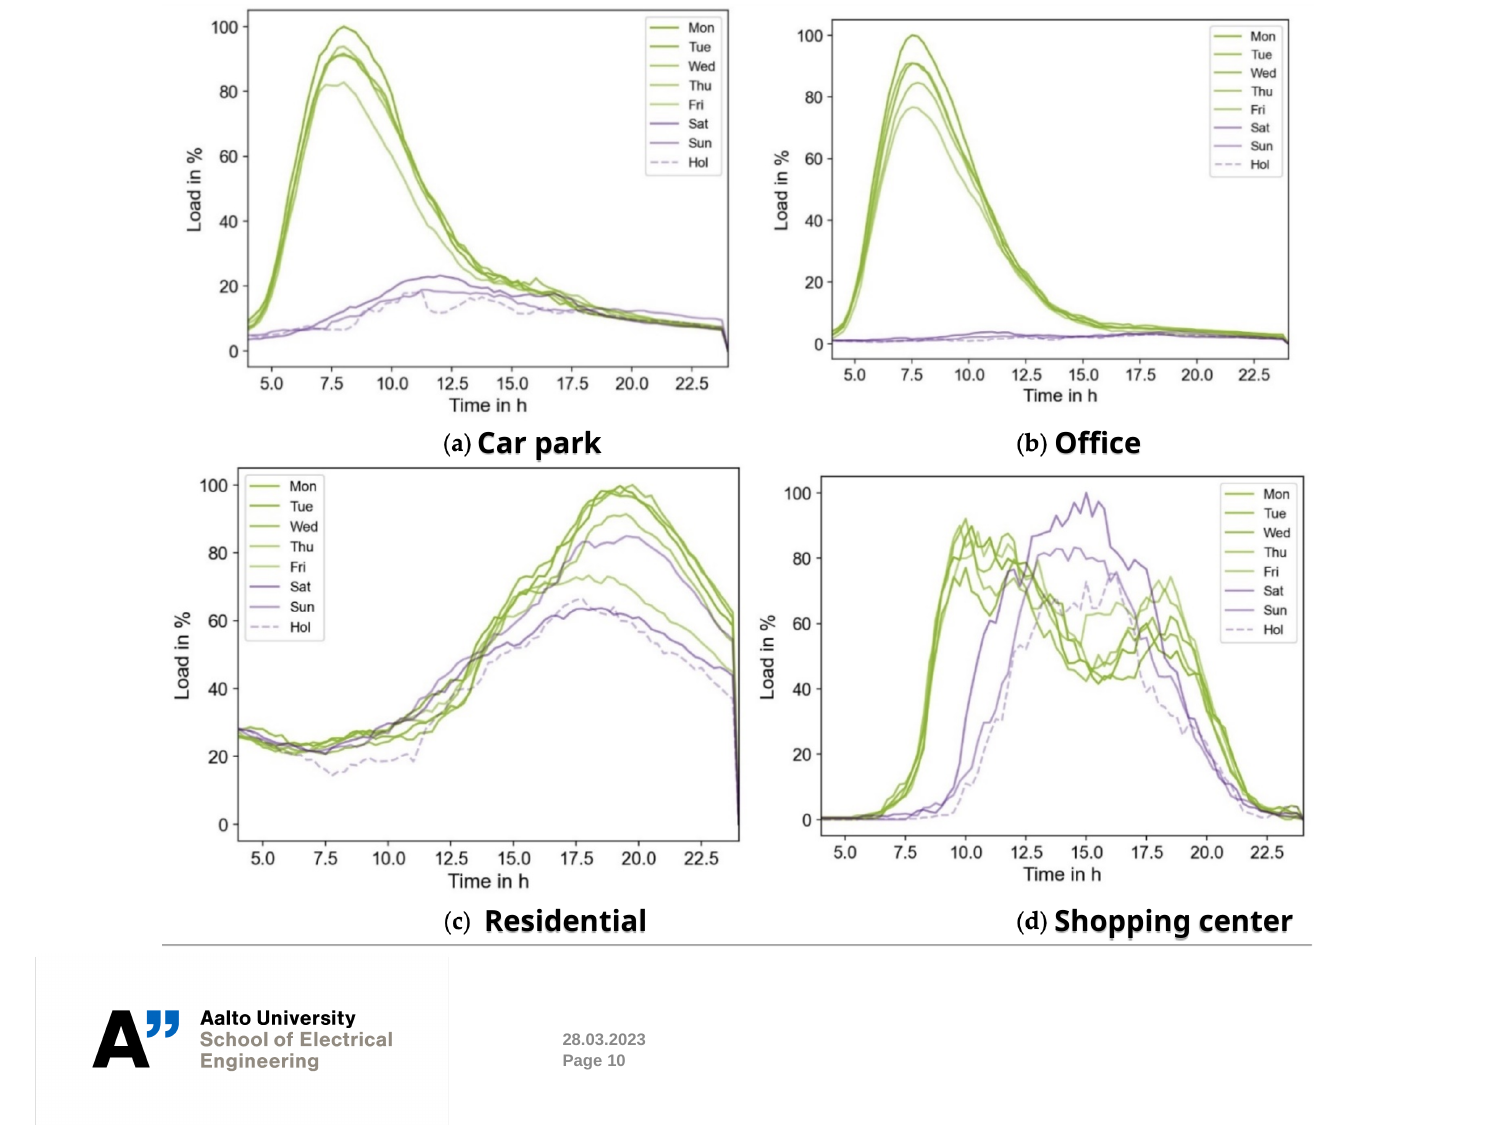

#
Source: Rauma et. al (2021)
Car park
Office
Residential
Shopping center
28.03.2023
Page